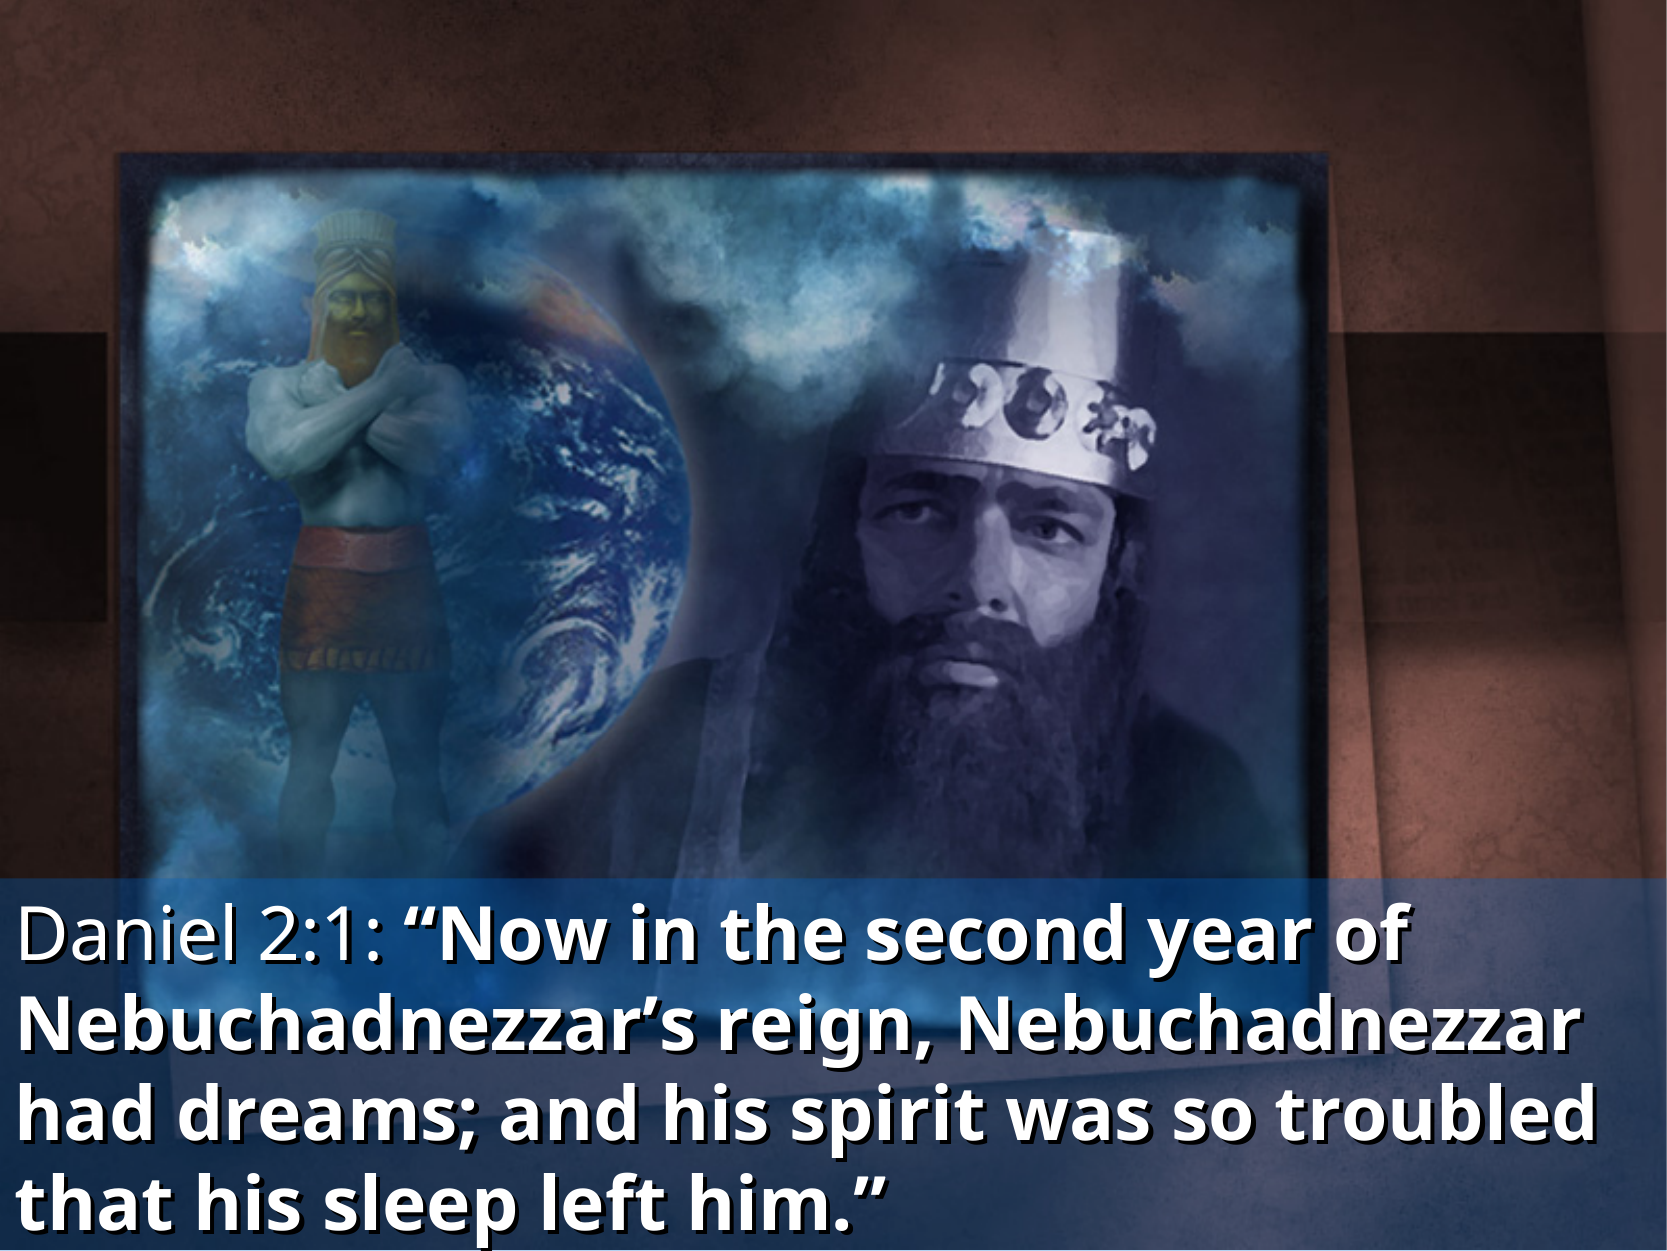

Daniel 2:1: “Now in the second year of Nebuchadnezzar’s reign, Nebuchadnezzar had dreams; and his spirit was so troubled that his sleep left him.”